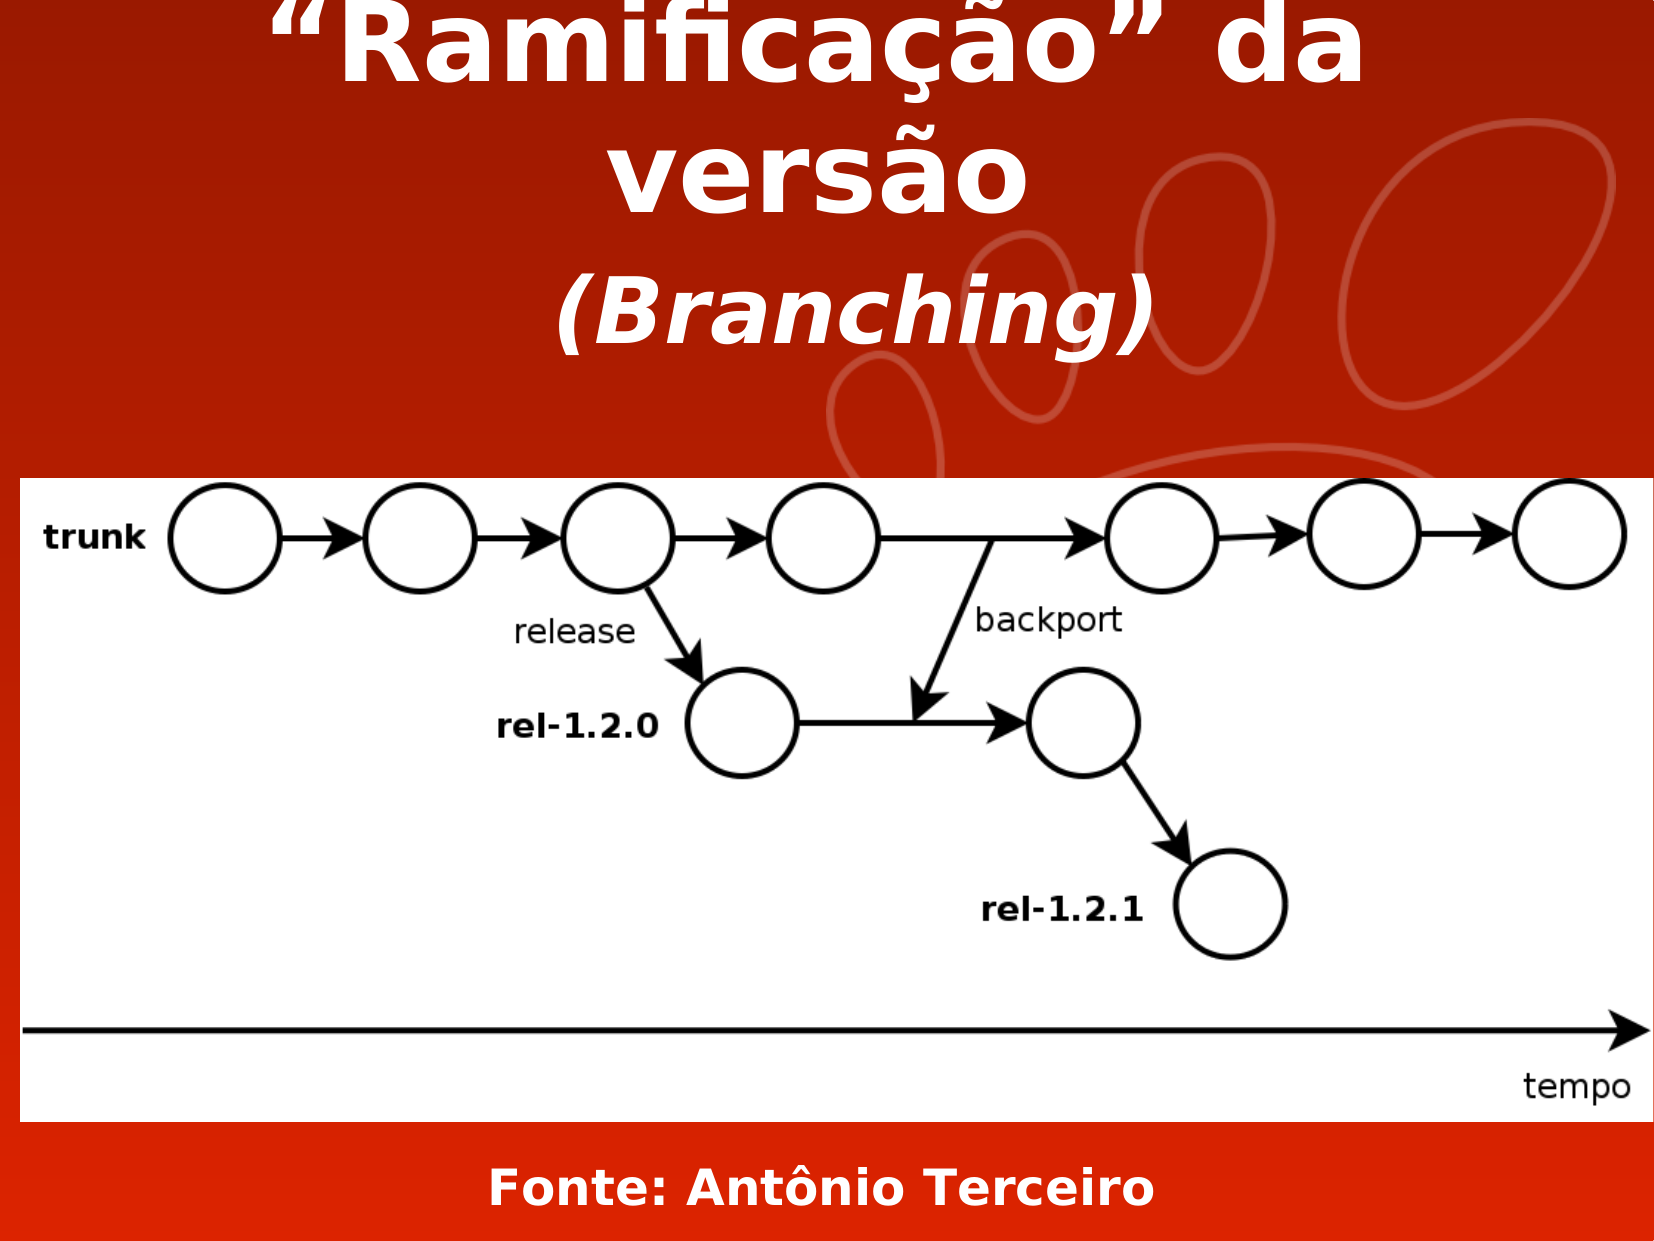

# “Ramificação” da versão (Branching)
Fonte: Antônio Terceiro